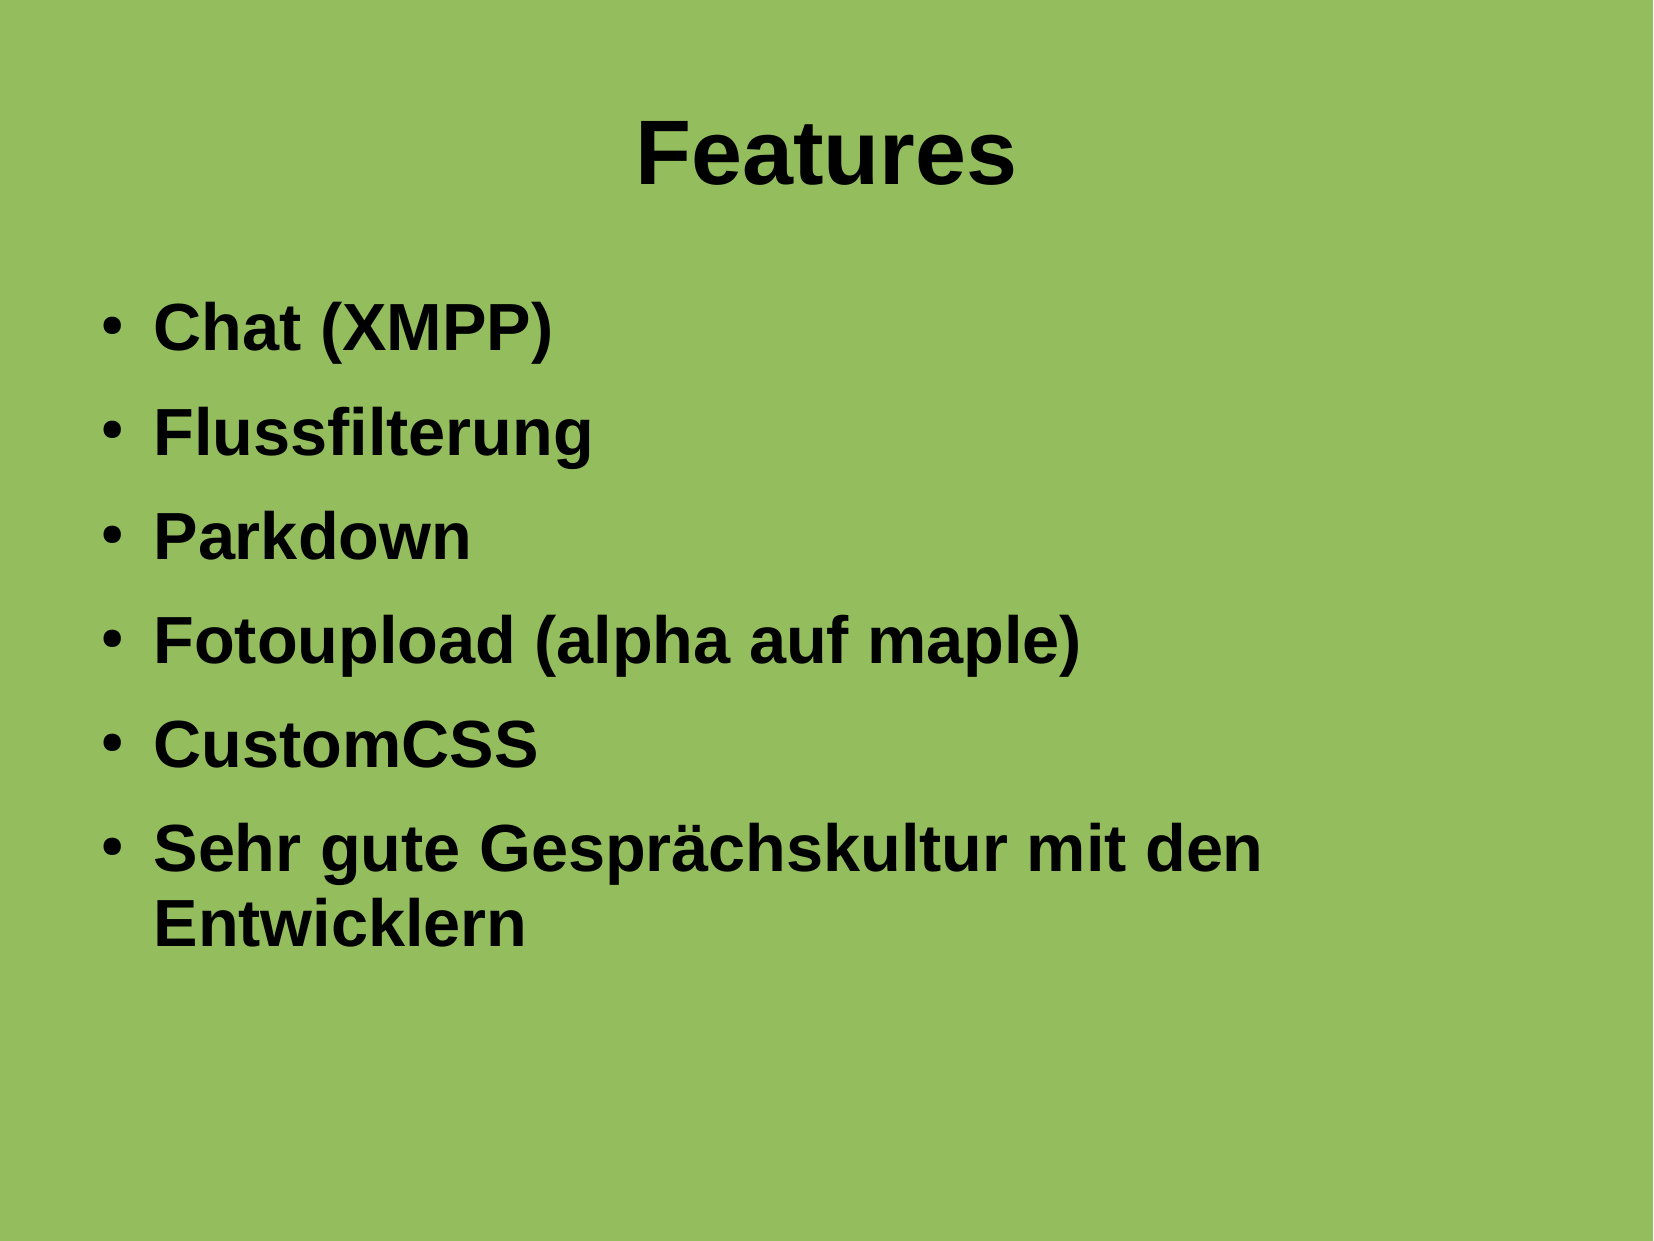

# Features
Chat (XMPP)
Flussfilterung
Parkdown
Fotoupload (alpha auf maple)
CustomCSS
Sehr gute Gesprächskultur mit den Entwicklern